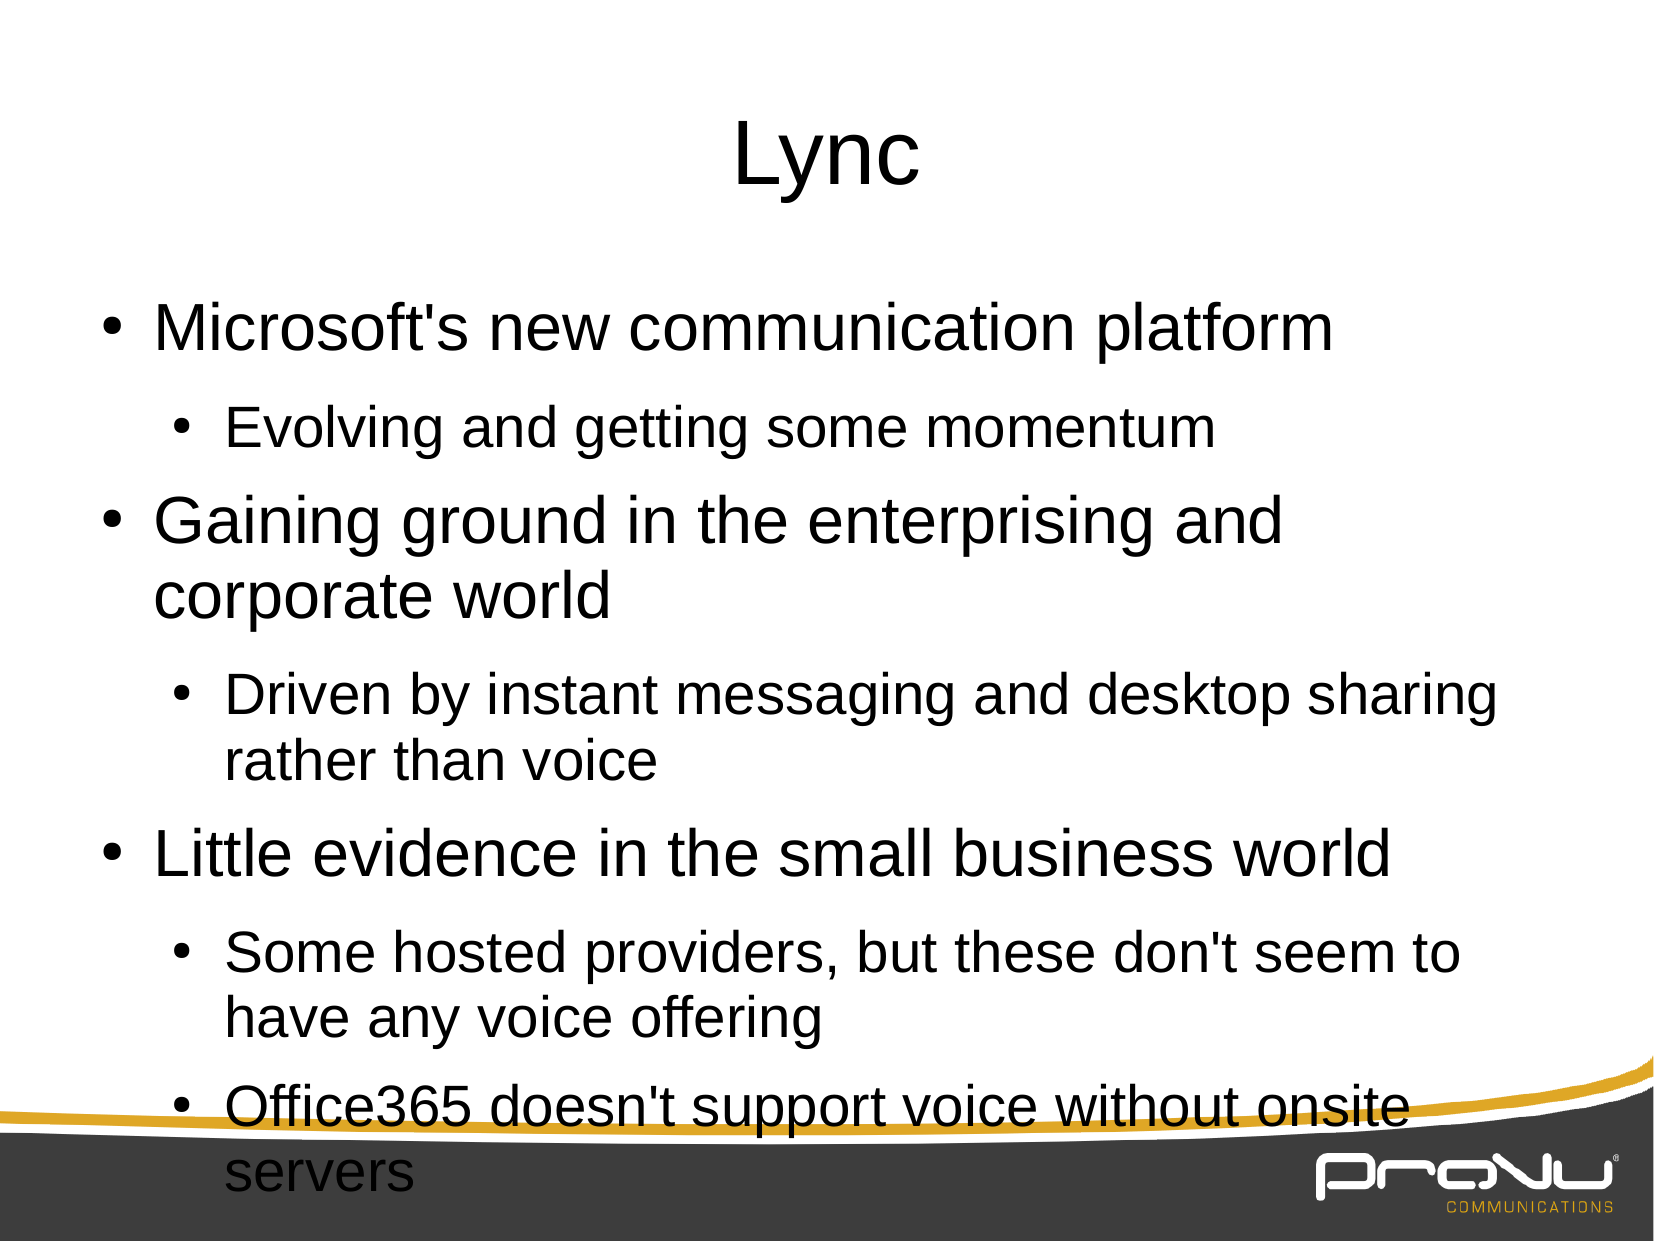

# Lync
Microsoft's new communication platform
Evolving and getting some momentum
Gaining ground in the enterprising and corporate world
Driven by instant messaging and desktop sharing rather than voice
Little evidence in the small business world
Some hosted providers, but these don't seem to have any voice offering
Office365 doesn't support voice without onsite servers